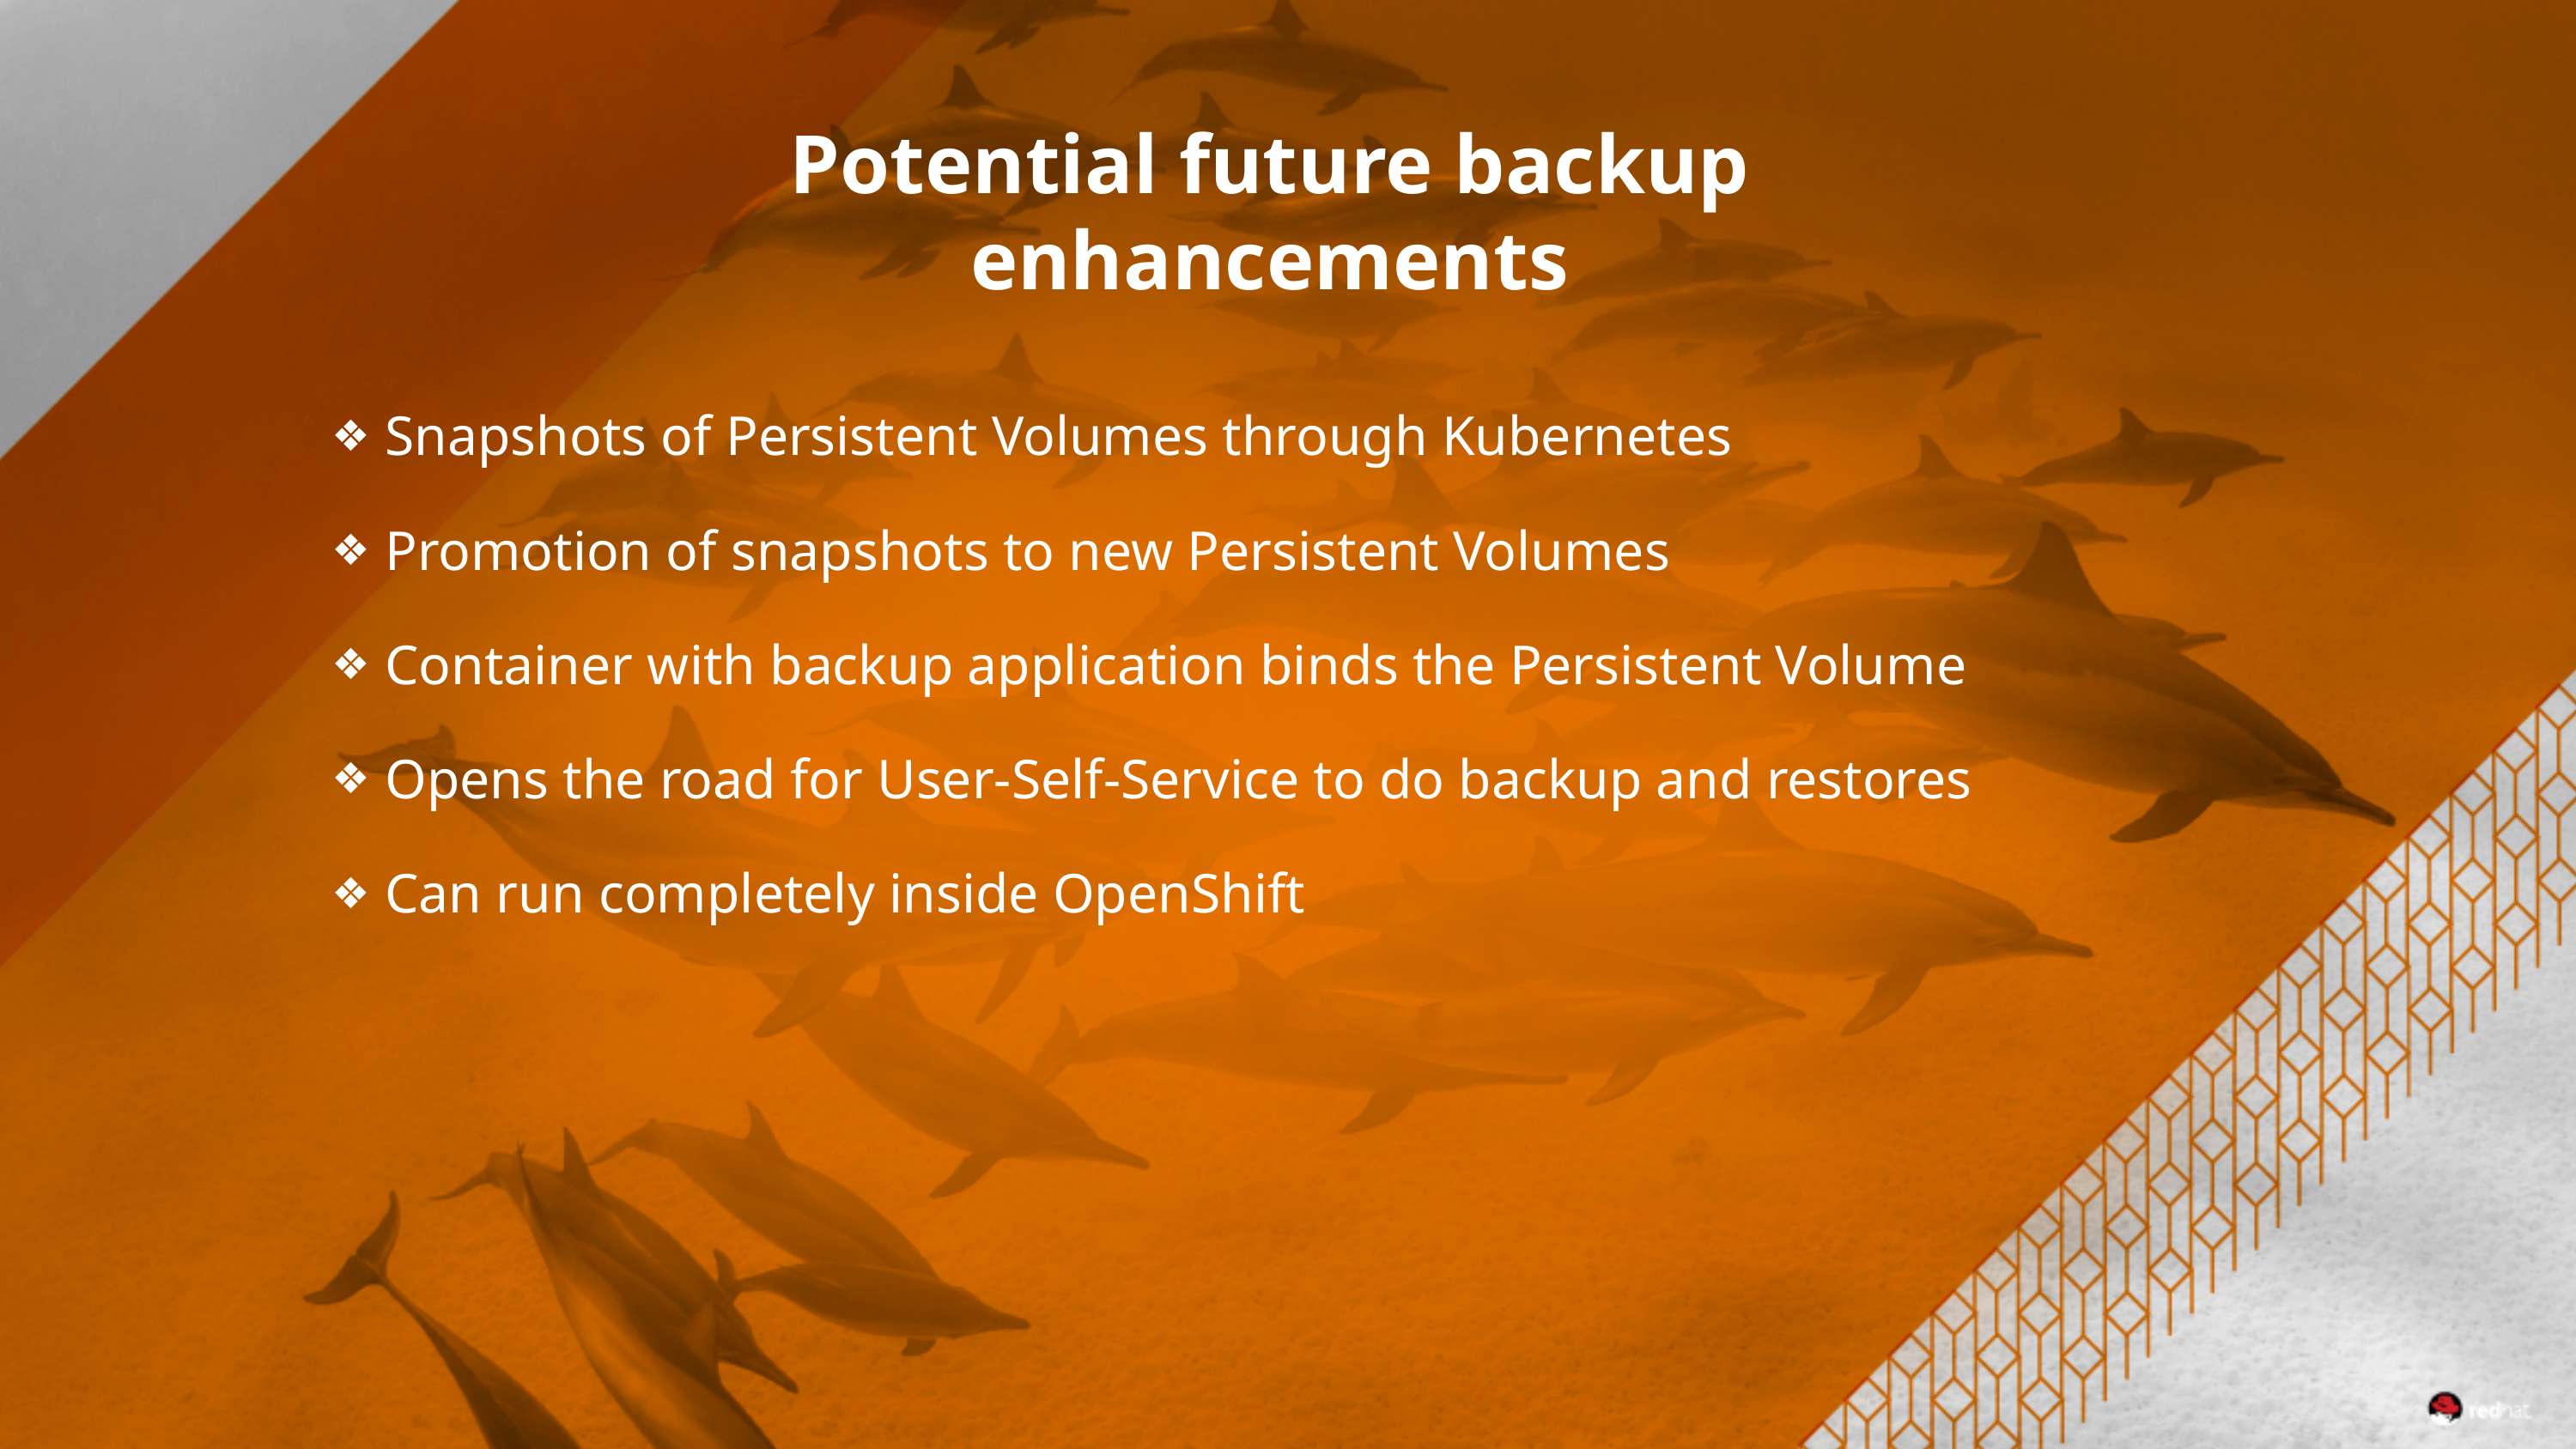

Potential future backup enhancements
Snapshots of Persistent Volumes through Kubernetes
Promotion of snapshots to new Persistent Volumes
Container with backup application binds the Persistent Volume
Opens the road for User-Self-Service to do backup and restores
Can run completely inside OpenShift